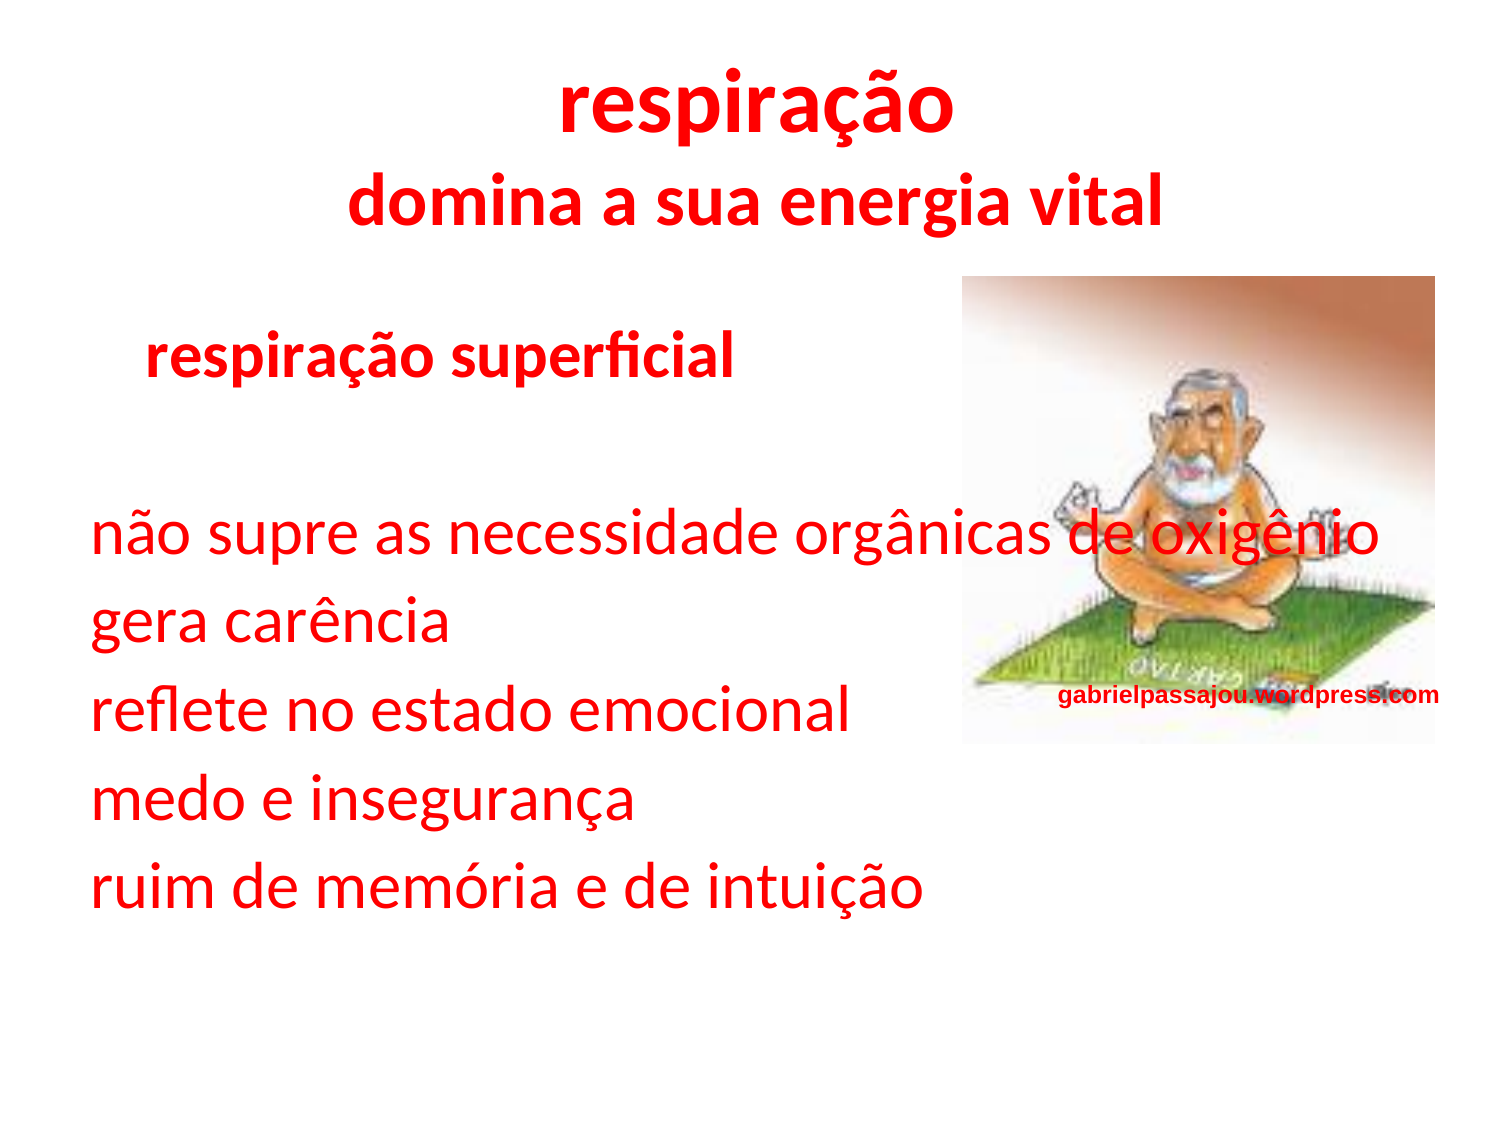

respiração
domina a sua energia vital
	respiração superficial
não supre as necessidade orgânicas de oxigênio
gera carência
reflete no estado emocional
medo e insegurança
ruim de memória e de intuição
gabrielpassajou.wordpress.com